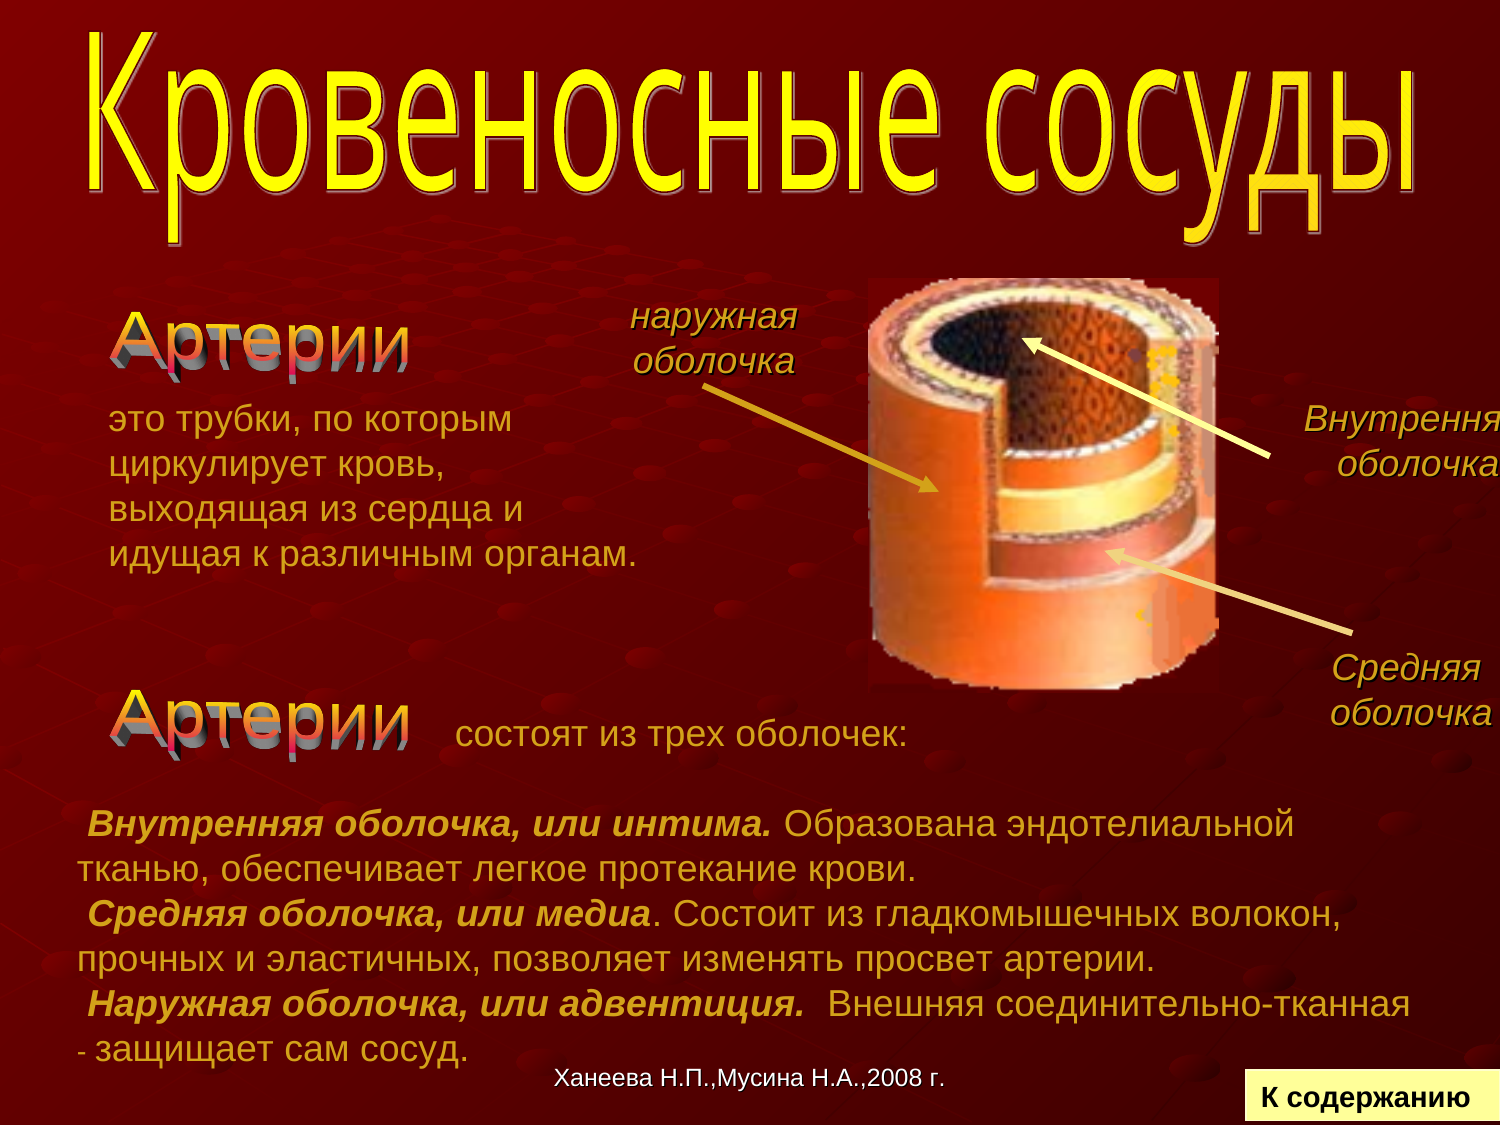

Кровеносные сосуды
наружная
оболочка
 это трубки, по которым
 циркулирует кровь,
 выходящая из сердца и
 идущая к различным органам.
 состоят из трех оболочек:
 Внутренняя оболочка, или интима. Образована эндотелиальной тканью, обеспечивает легкое протекание крови.
 Средняя оболочка, или медиа. Состоит из гладкомышечных волокон, прочных и эластичных, позволяет изменять просвет артерии.
 Наружная оболочка, или адвентиция. Внешняя соединительно-тканная - защищает сам сосуд.
Артерии
Внутренняя
оболочка
Средняя
оболочка
Артерии
Ханеева Н.П.,Мусина Н.А.,2008 г.
К содержанию